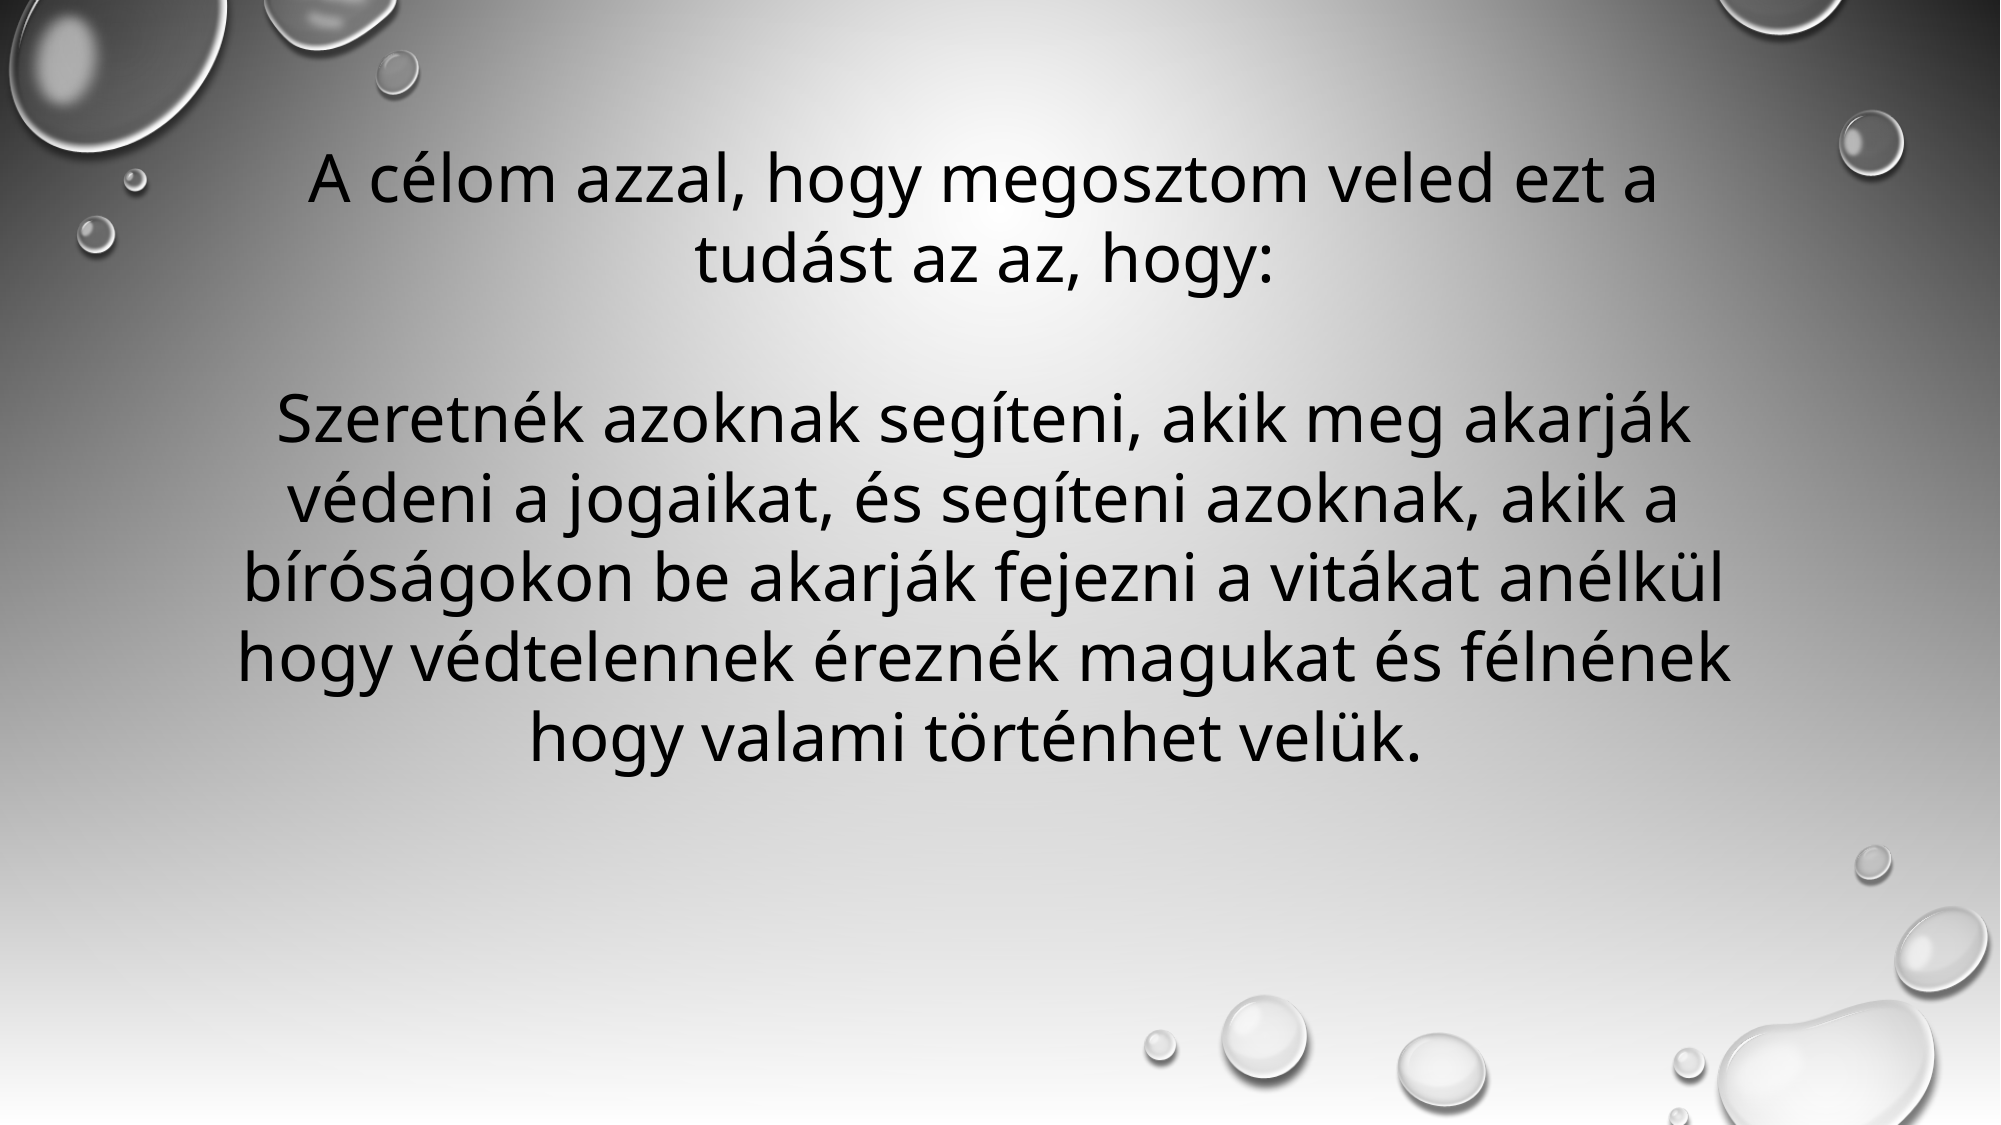

A célom azzal, hogy megosztom veled ezt a tudást az az, hogy:
Szeretnék azoknak segíteni, akik meg akarják védeni a jogaikat, és segíteni azoknak, akik a bíróságokon be akarják fejezni a vitákat anélkül hogy védtelennek éreznék magukat és félnének hogy valami történhet velük.